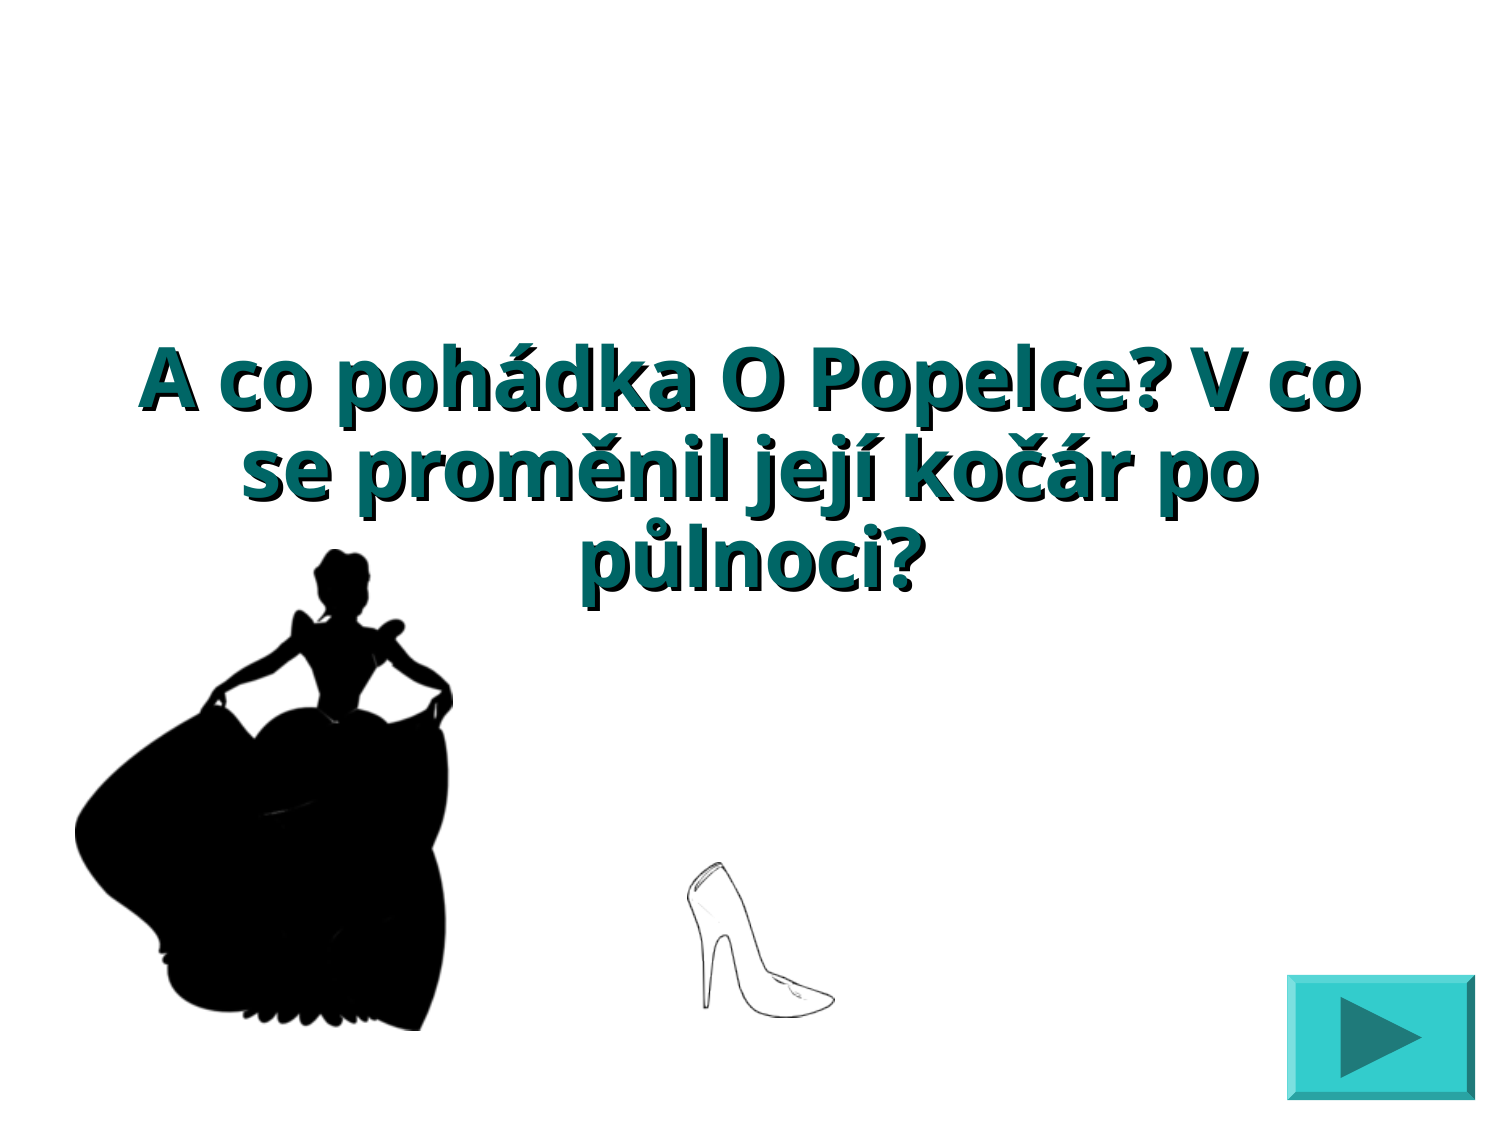

# A co pohádka O Popelce? V co se proměnil její kočár po půlnoci?